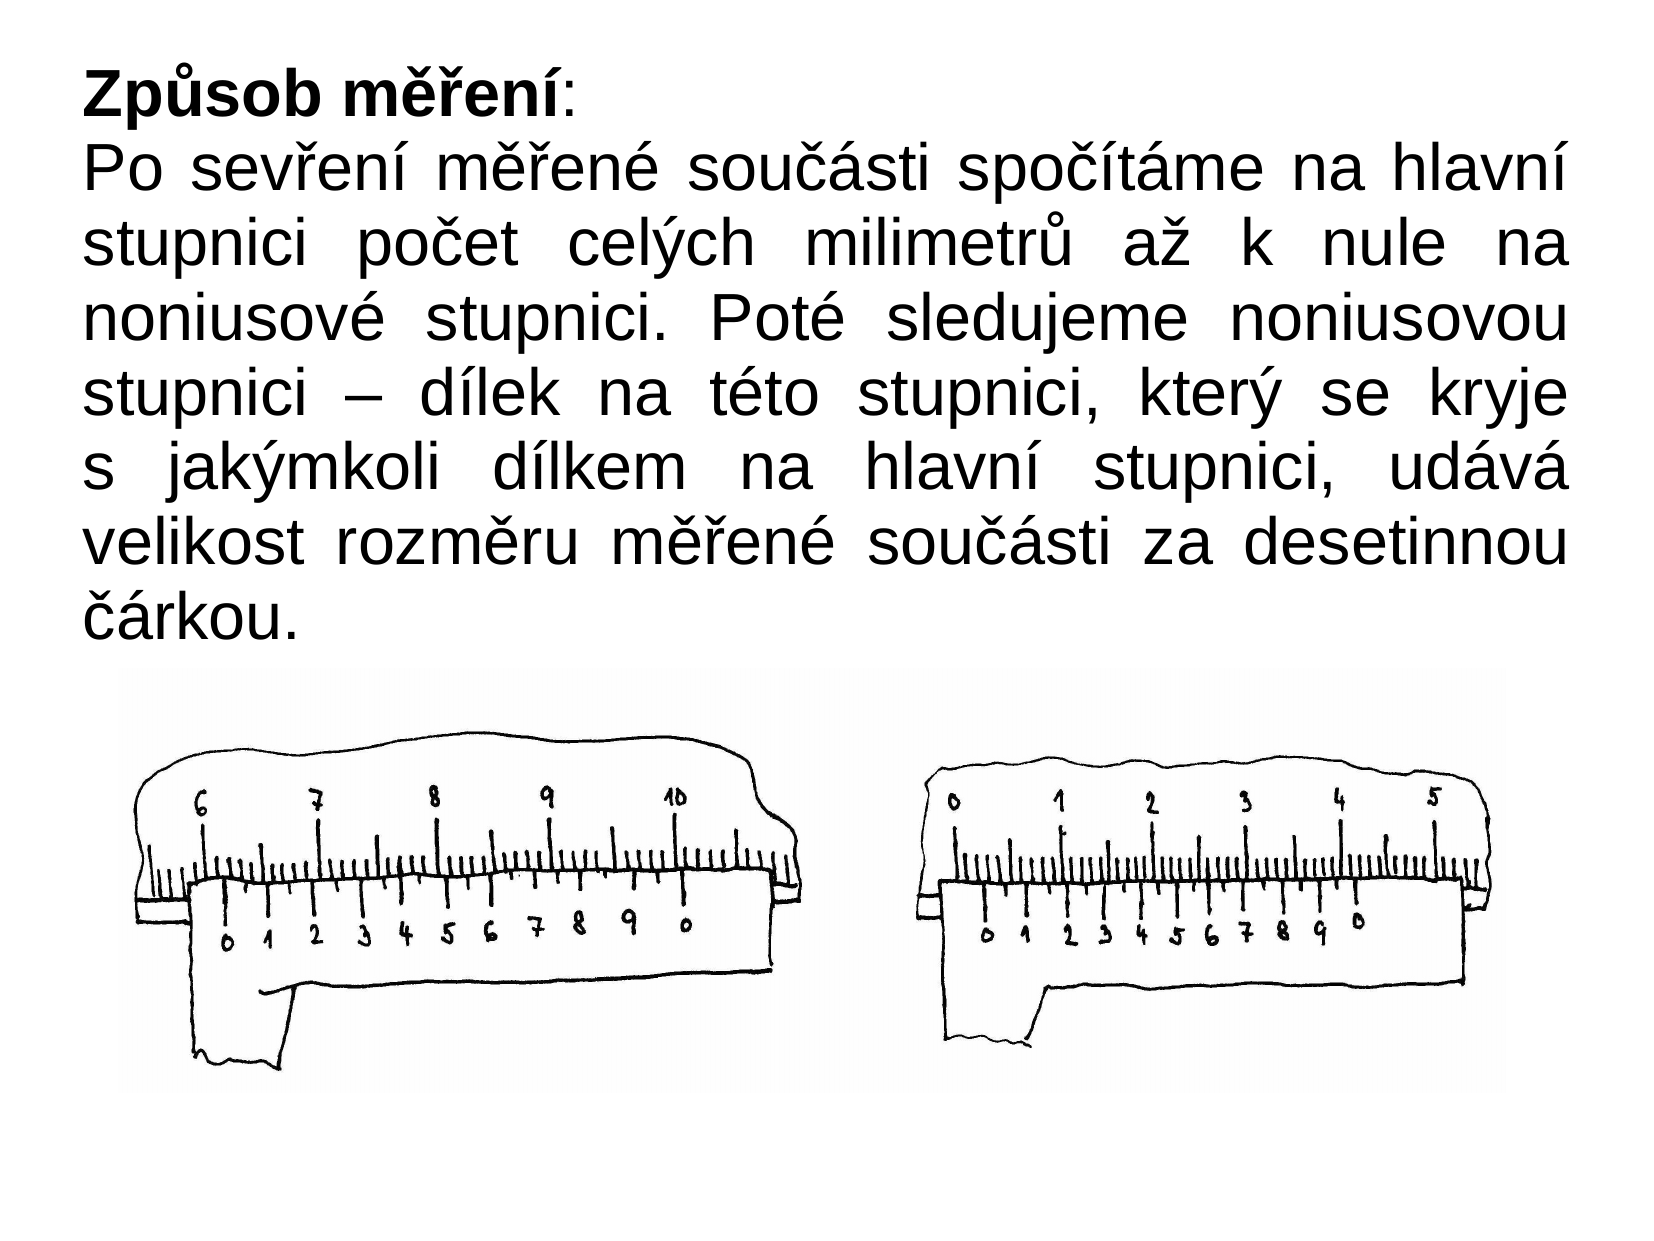

# Způsob měření:
Po sevření měřené součásti spočítáme na hlavní stupnici počet celých milimetrů až k nule na noniusové stupnici. Poté sledujeme noniusovou stupnici – dílek na této stupnici, který se kryje
s jakýmkoli dílkem na hlavní stupnici, udává velikost rozměru měřené součásti za desetinnou čárkou.